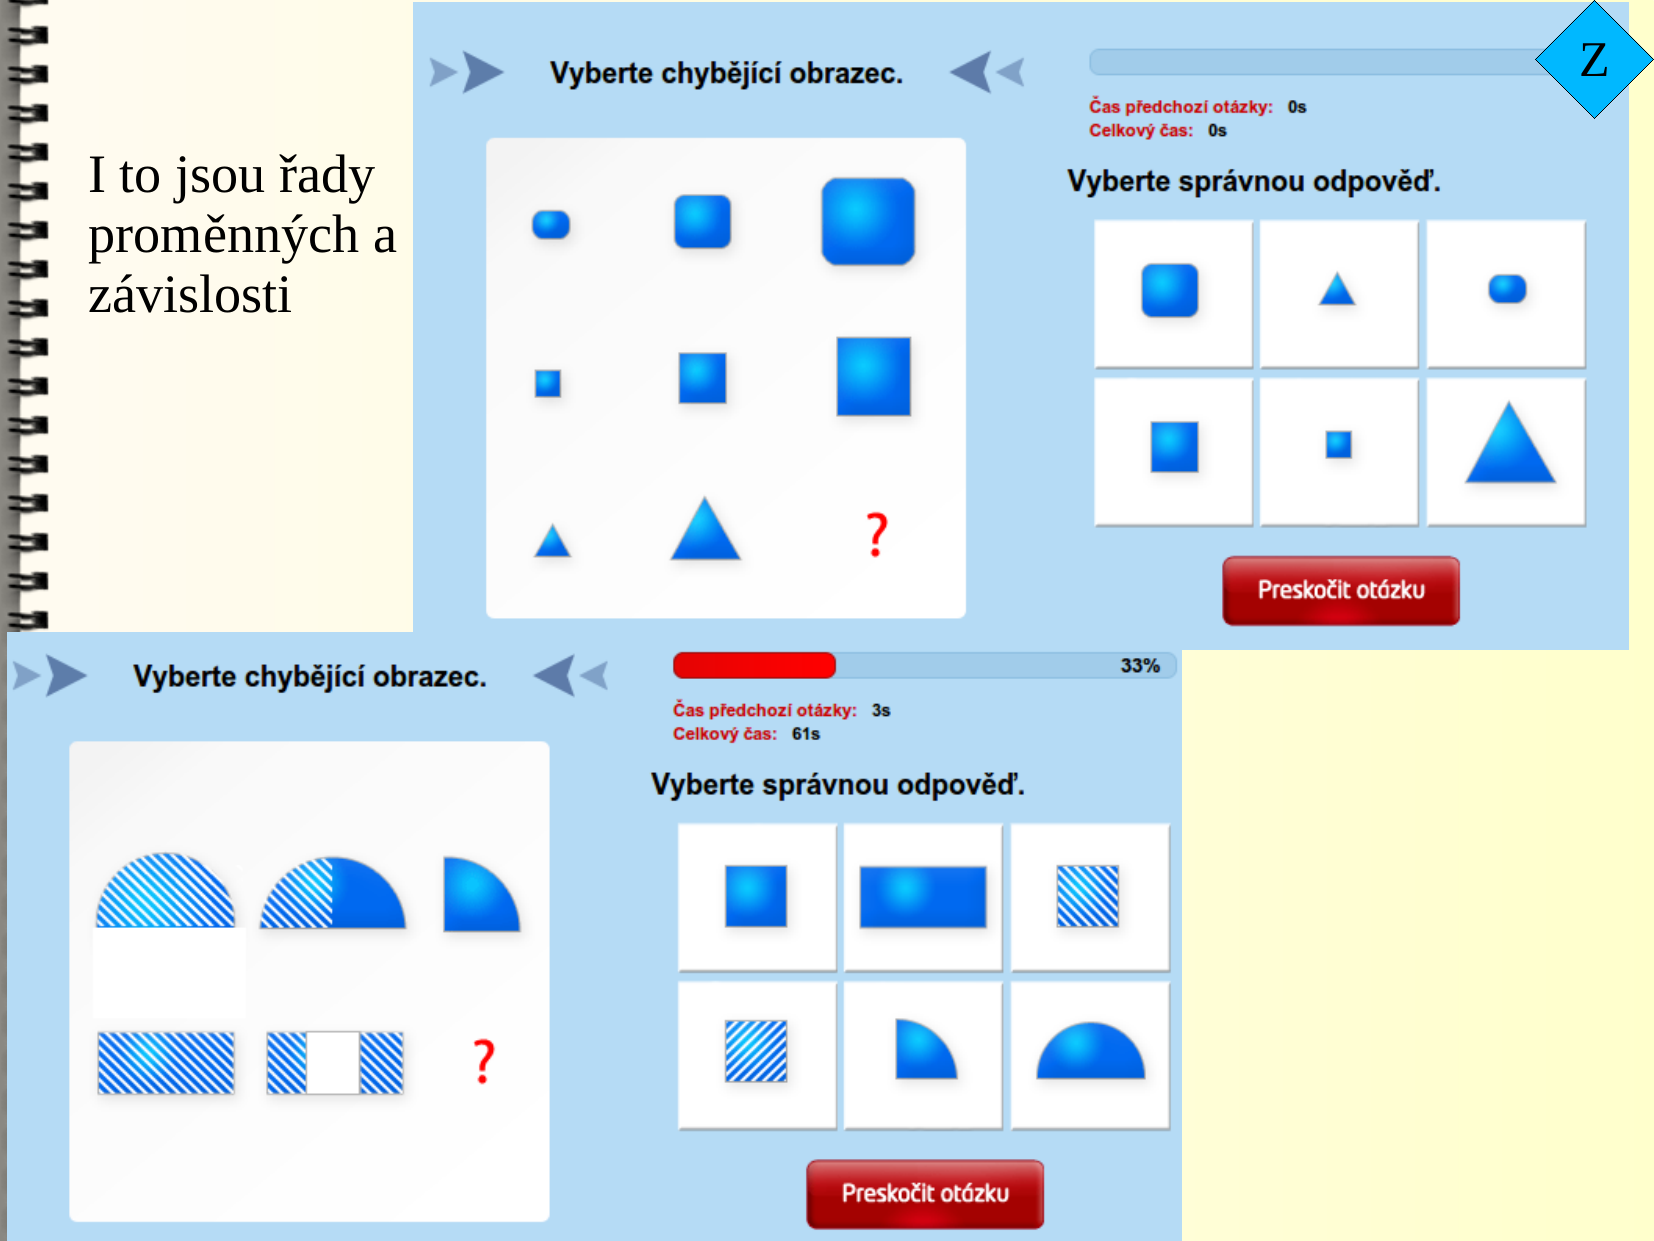

Z
I to jsou řady proměnných a závislosti